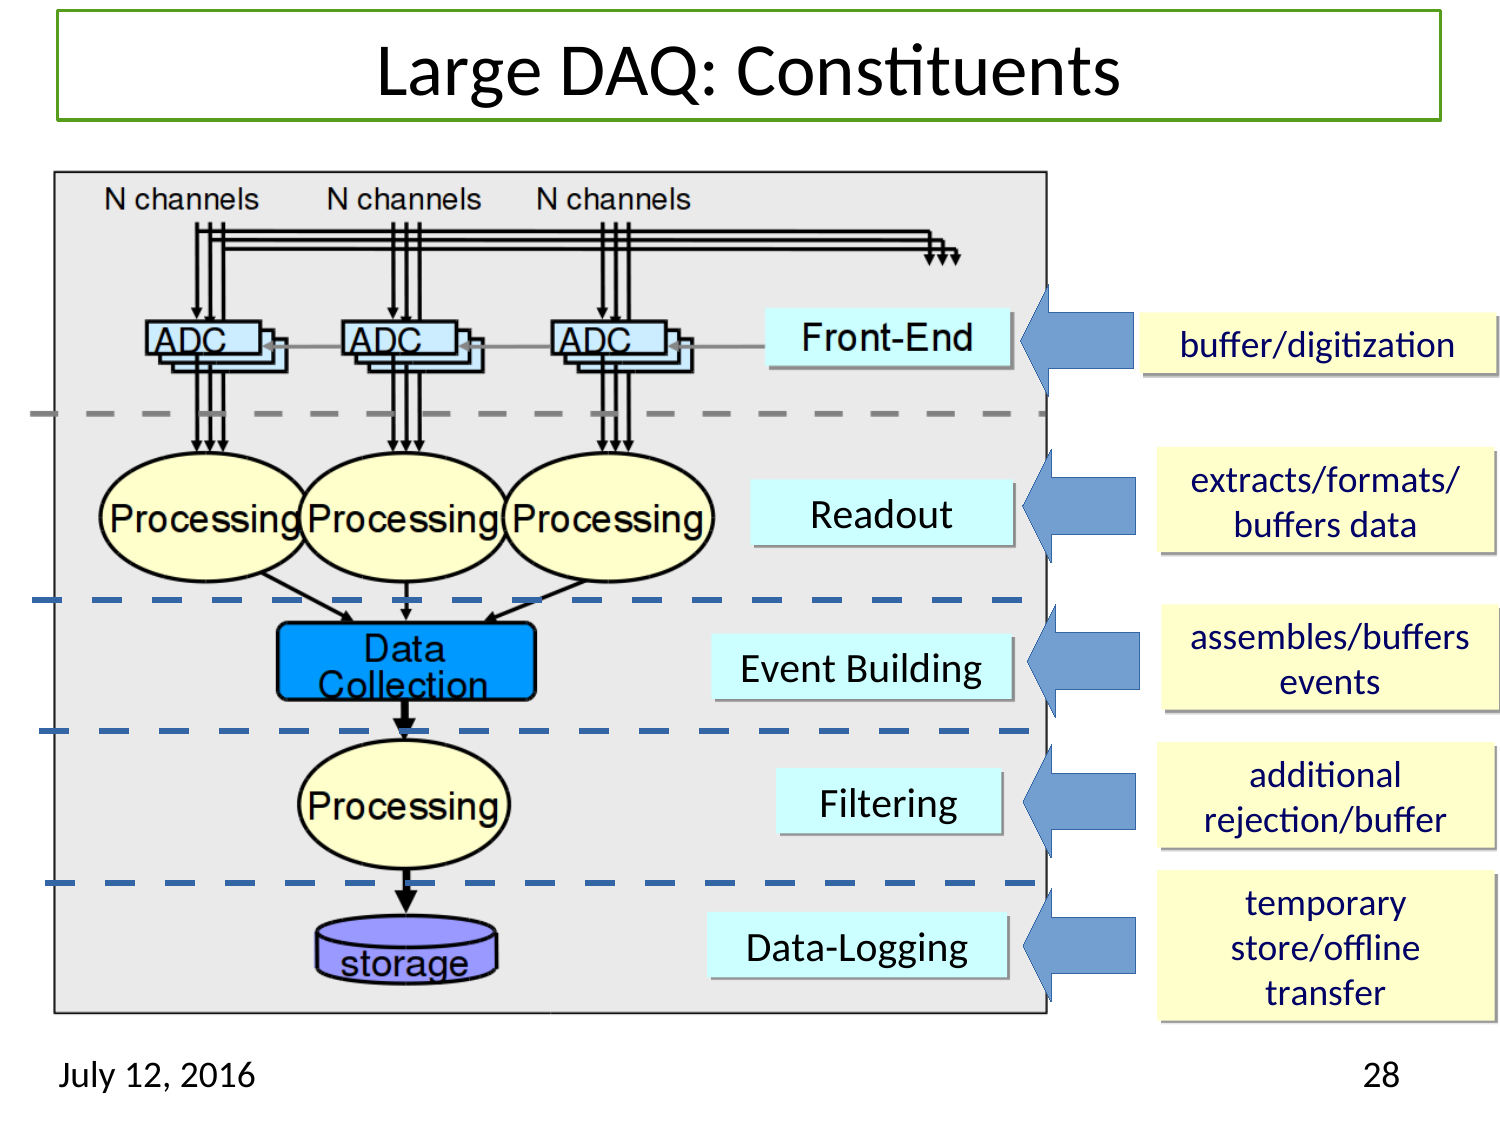

# Large DAQ: Constituents
buffer/digitization
extracts/formats/ buffers data
Readout
assembles/buffers events
Event Building
additional rejection/buffer
Filtering
temporary store/offline transfer
Data-Logging
28